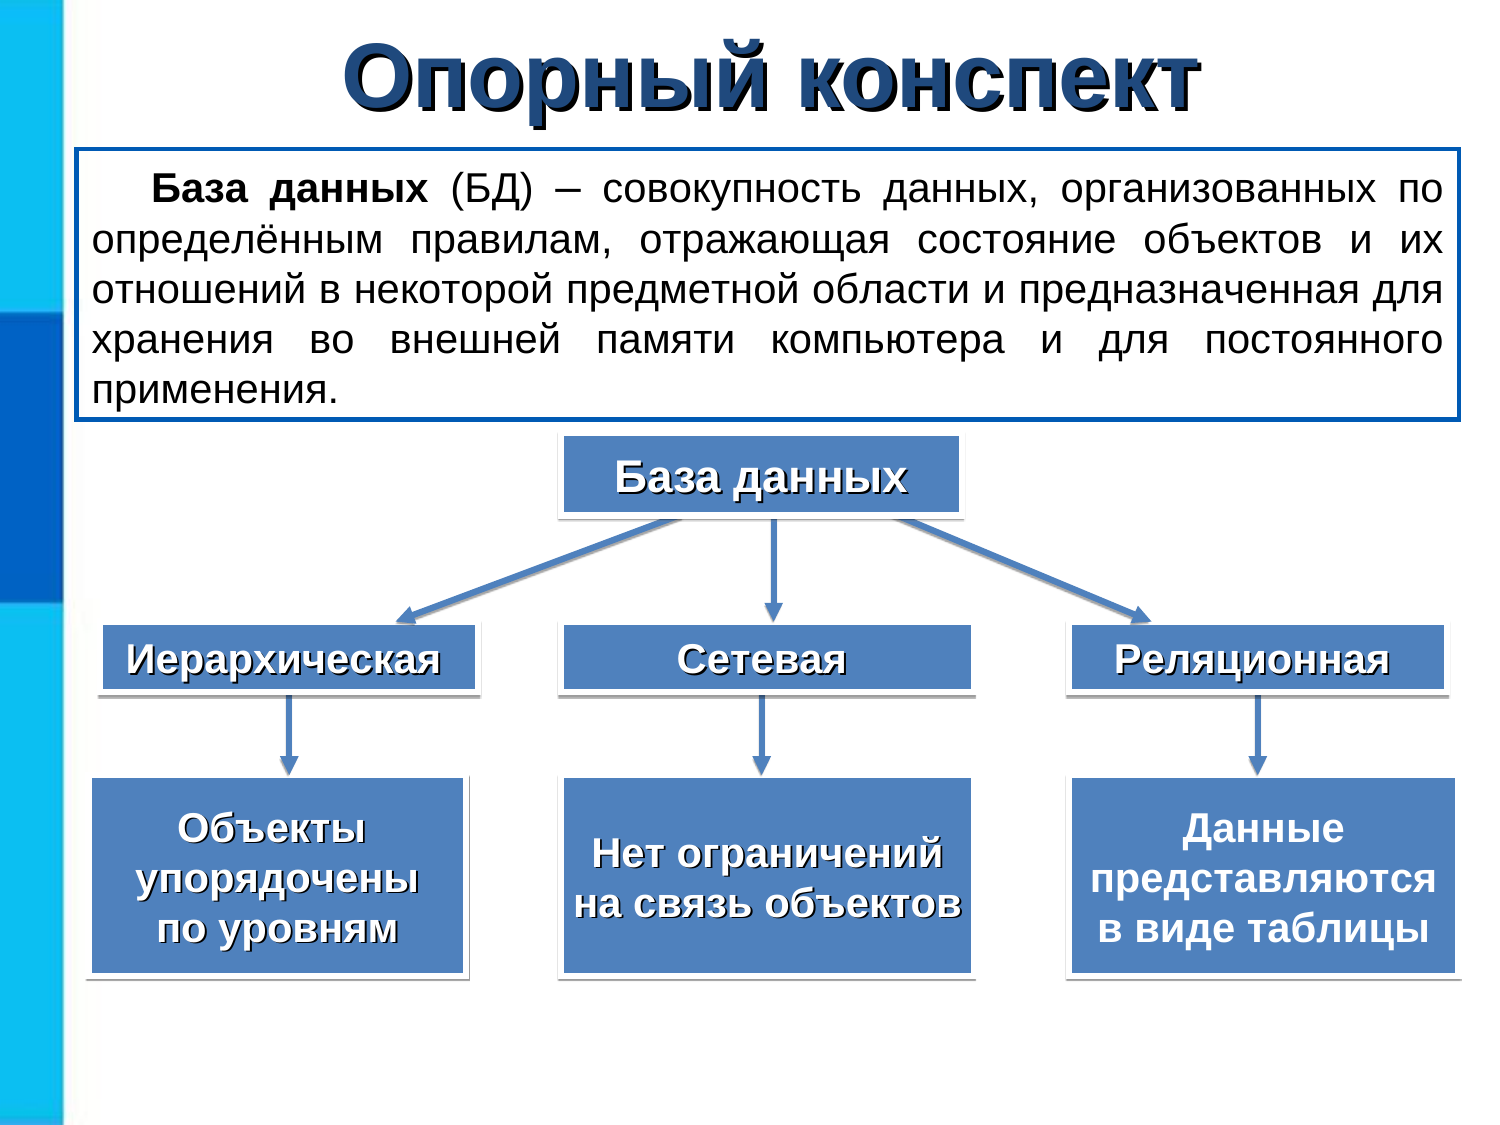

Опорный конспект
База данных (БД) – совокупность данных, организованных по определённым правилам, отражающая состояние объектов и их отношений в некоторой предметной области и предназначенная для хранения во внешней памяти компьютера и для постоянного применения.
База данных
Иерархическая
Сетевая
Реляционная
Объекты
упорядочены
по уровням
Нет ограничений
на связь объектов
Данные
представляются
в виде таблицы